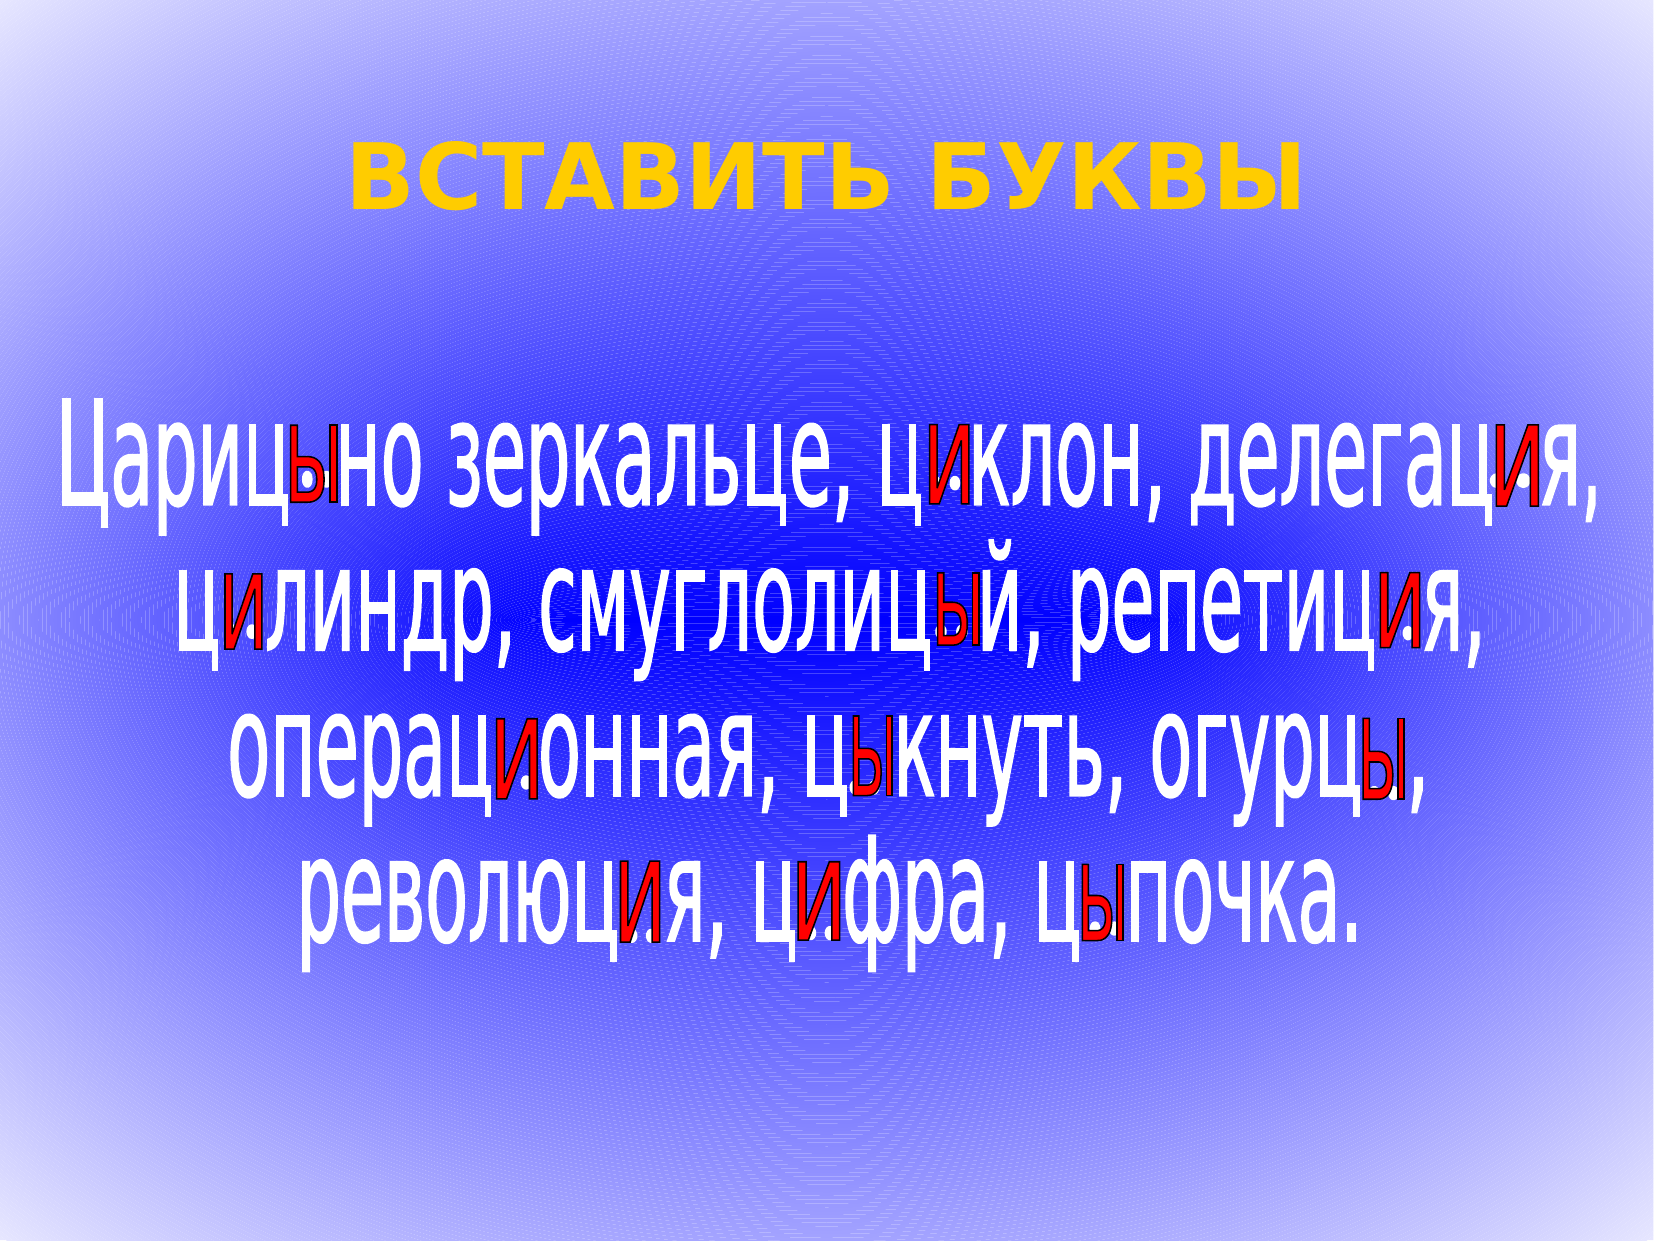

# ВСТАВИТЬ БУКВЫ
Цариц но зеркальце, ц клон, делегац я,
ц линдр, смуглолиц й, репетиц я,
операц онная, ц кнуть, огурц ,
революц я, ц фра, ц почка.
ы
и
и
..
..
..
ы
и
и
..
..
..
ы
ы
и
..
..
..
и
и
ы
..
..
..